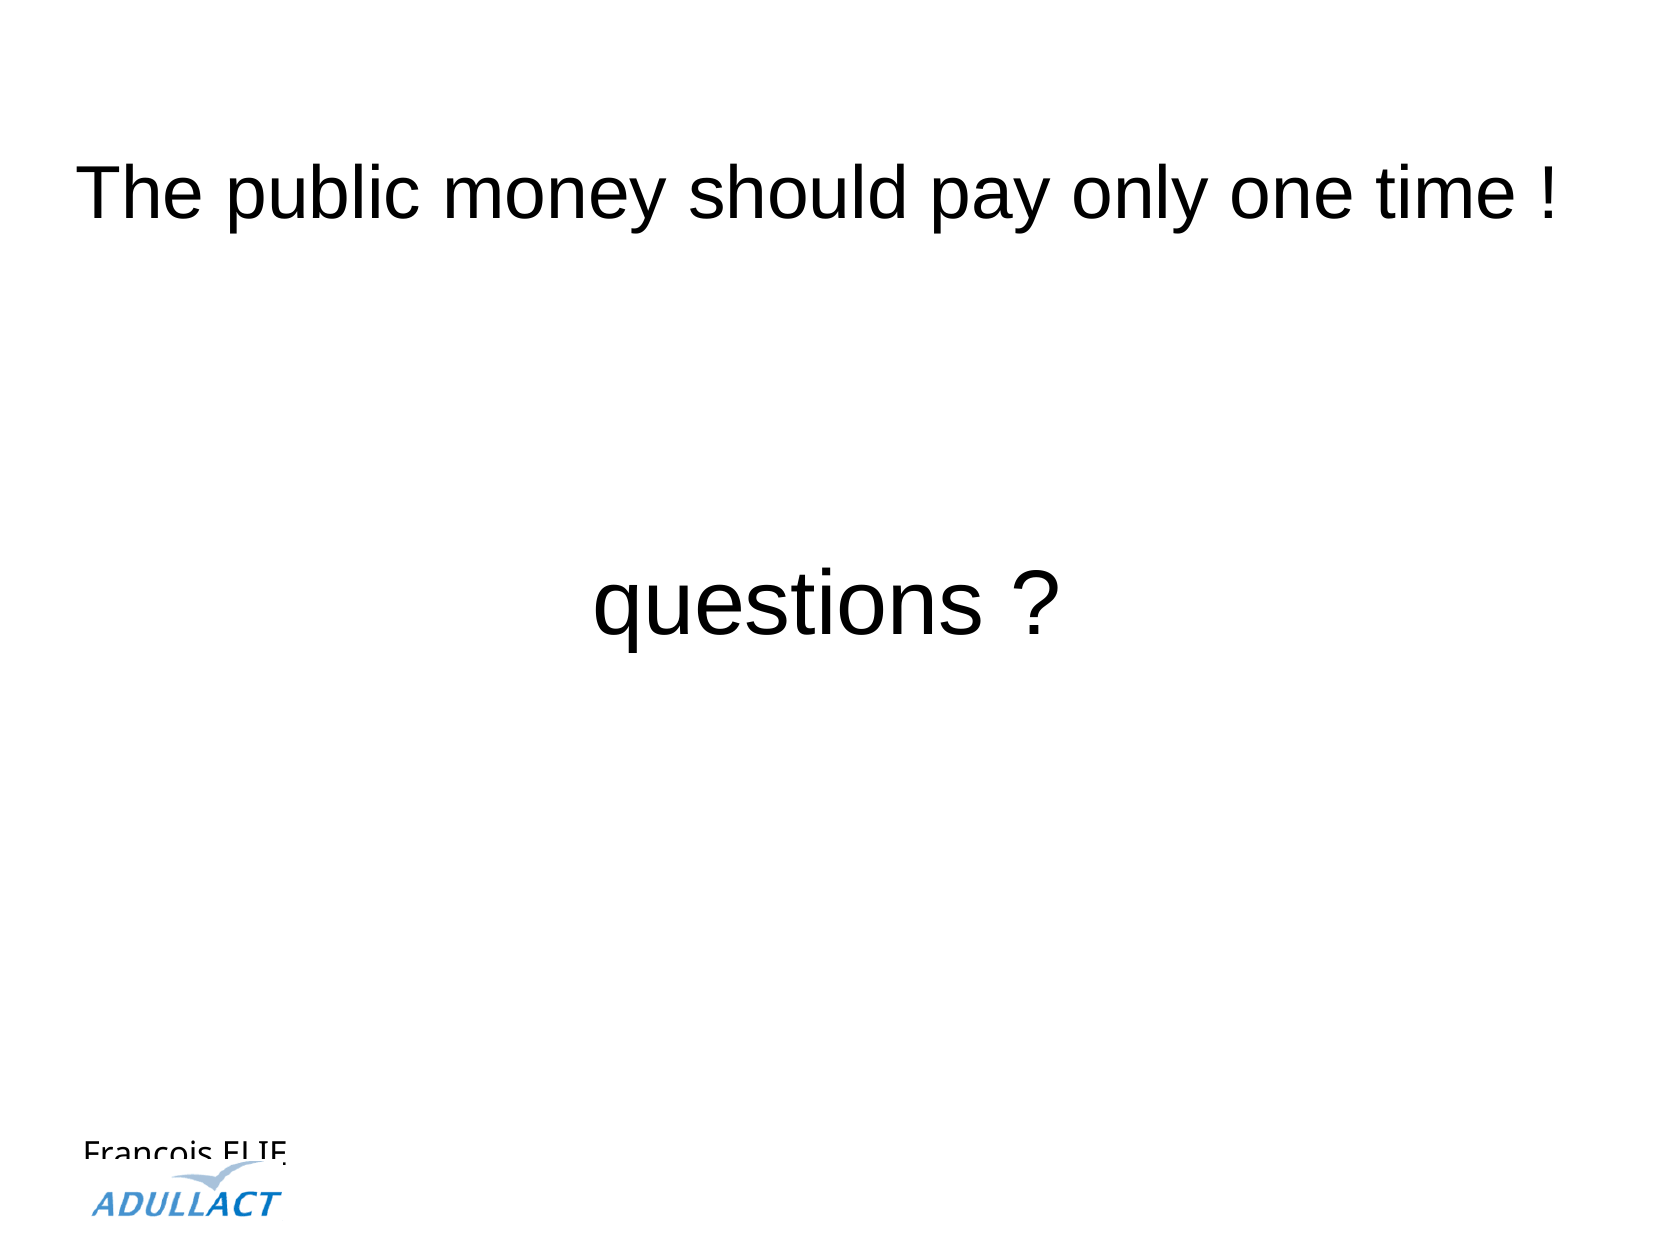

The public money should pay only one time !
# questions ?